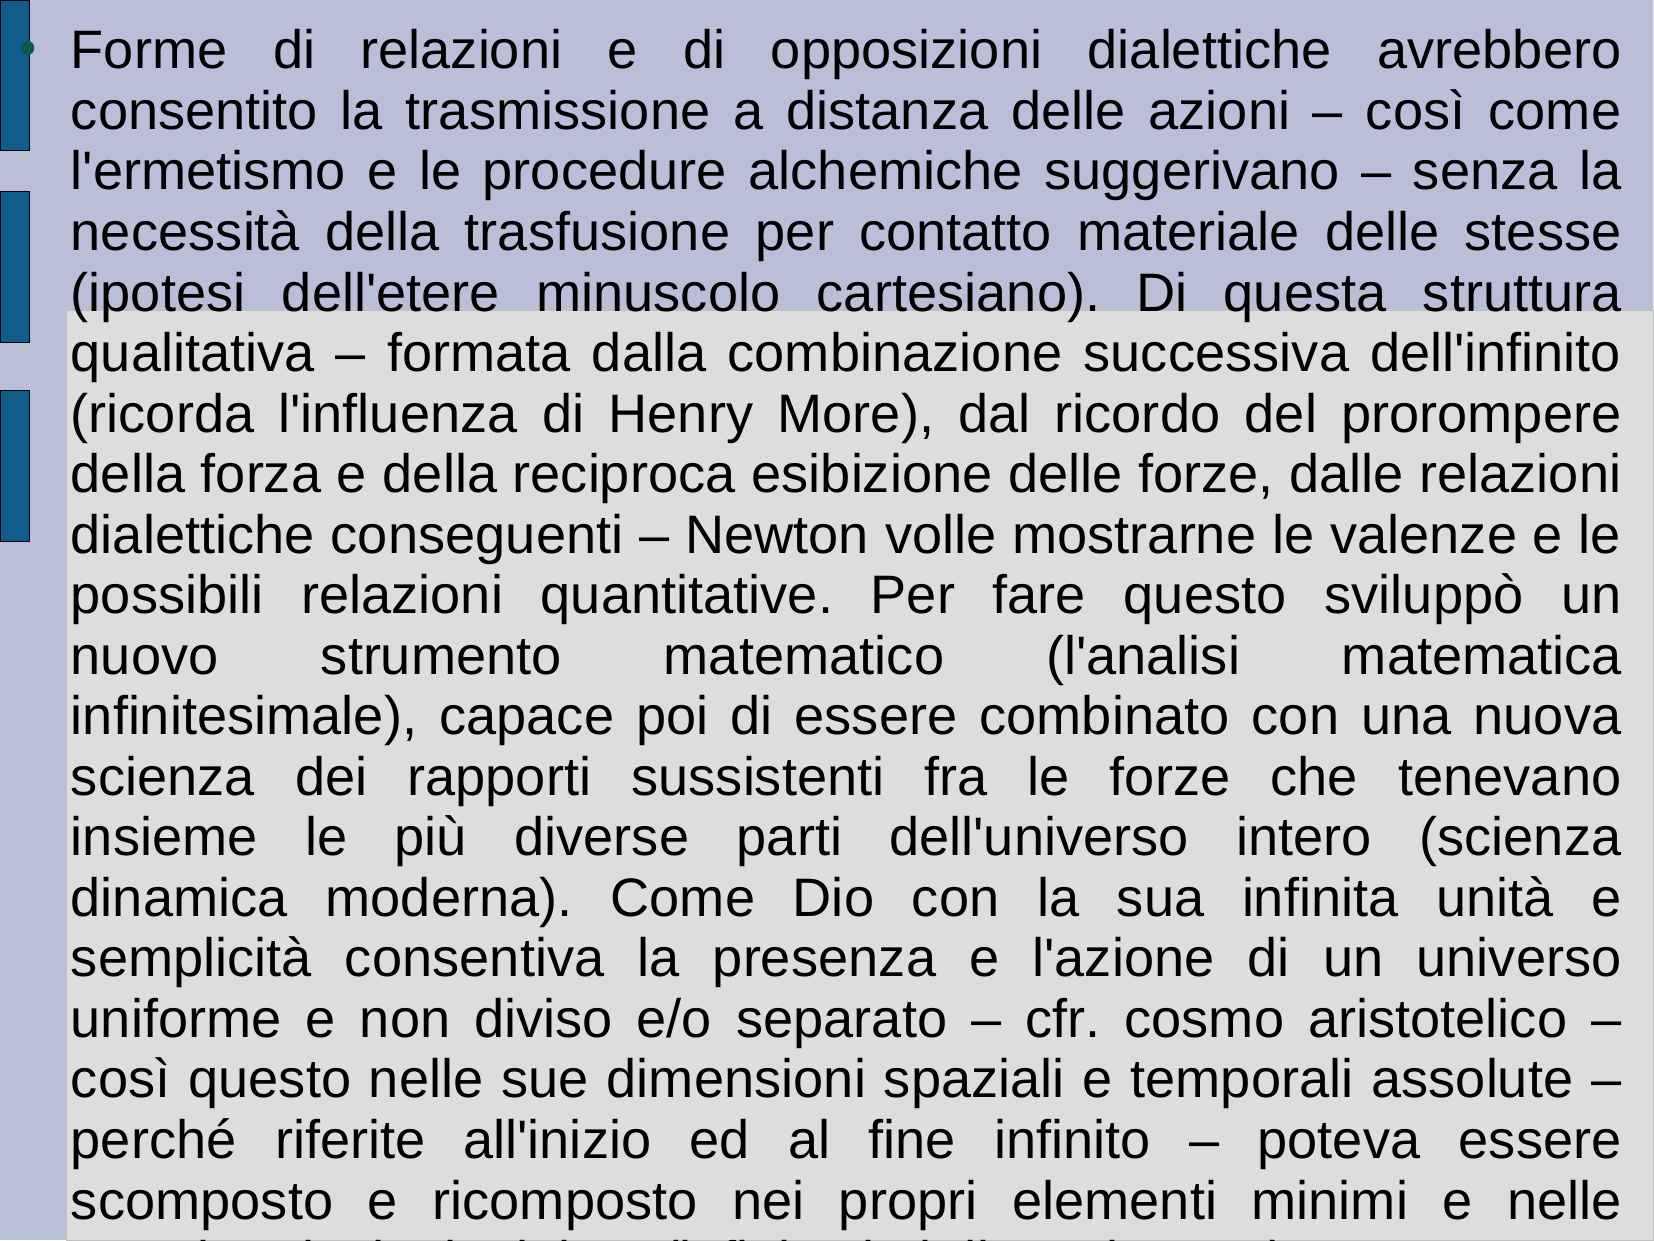

Forme di relazioni e di opposizioni dialettiche avrebbero consentito la trasmissione a distanza delle azioni – così come l'ermetismo e le procedure alchemiche suggerivano – senza la necessità della trasfusione per contatto materiale delle stesse (ipotesi dell'etere minuscolo cartesiano). Di questa struttura qualitativa – formata dalla combinazione successiva dell'infinito (ricorda l'influenza di Henry More), dal ricordo del prorompere della forza e della reciproca esibizione delle forze, dalle relazioni dialettiche conseguenti – Newton volle mostrarne le valenze e le possibili relazioni quantitative. Per fare questo sviluppò un nuovo strumento matematico (l'analisi matematica infinitesimale), capace poi di essere combinato con una nuova scienza dei rapporti sussistenti fra le forze che tenevano insieme le più diverse parti dell'universo intero (scienza dinamica moderna). Come Dio con la sua infinita unità e semplicità consentiva la presenza e l'azione di un universo uniforme e non diviso e/o separato – cfr. cosmo aristotelico – così questo nelle sue dimensioni spaziali e temporali assolute – perché riferite all'inizio ed al fine infinito – poteva essere scomposto e ricomposto nei propri elementi minimi e nelle proprie relazioni minime (infinitesimi di movimento).
#